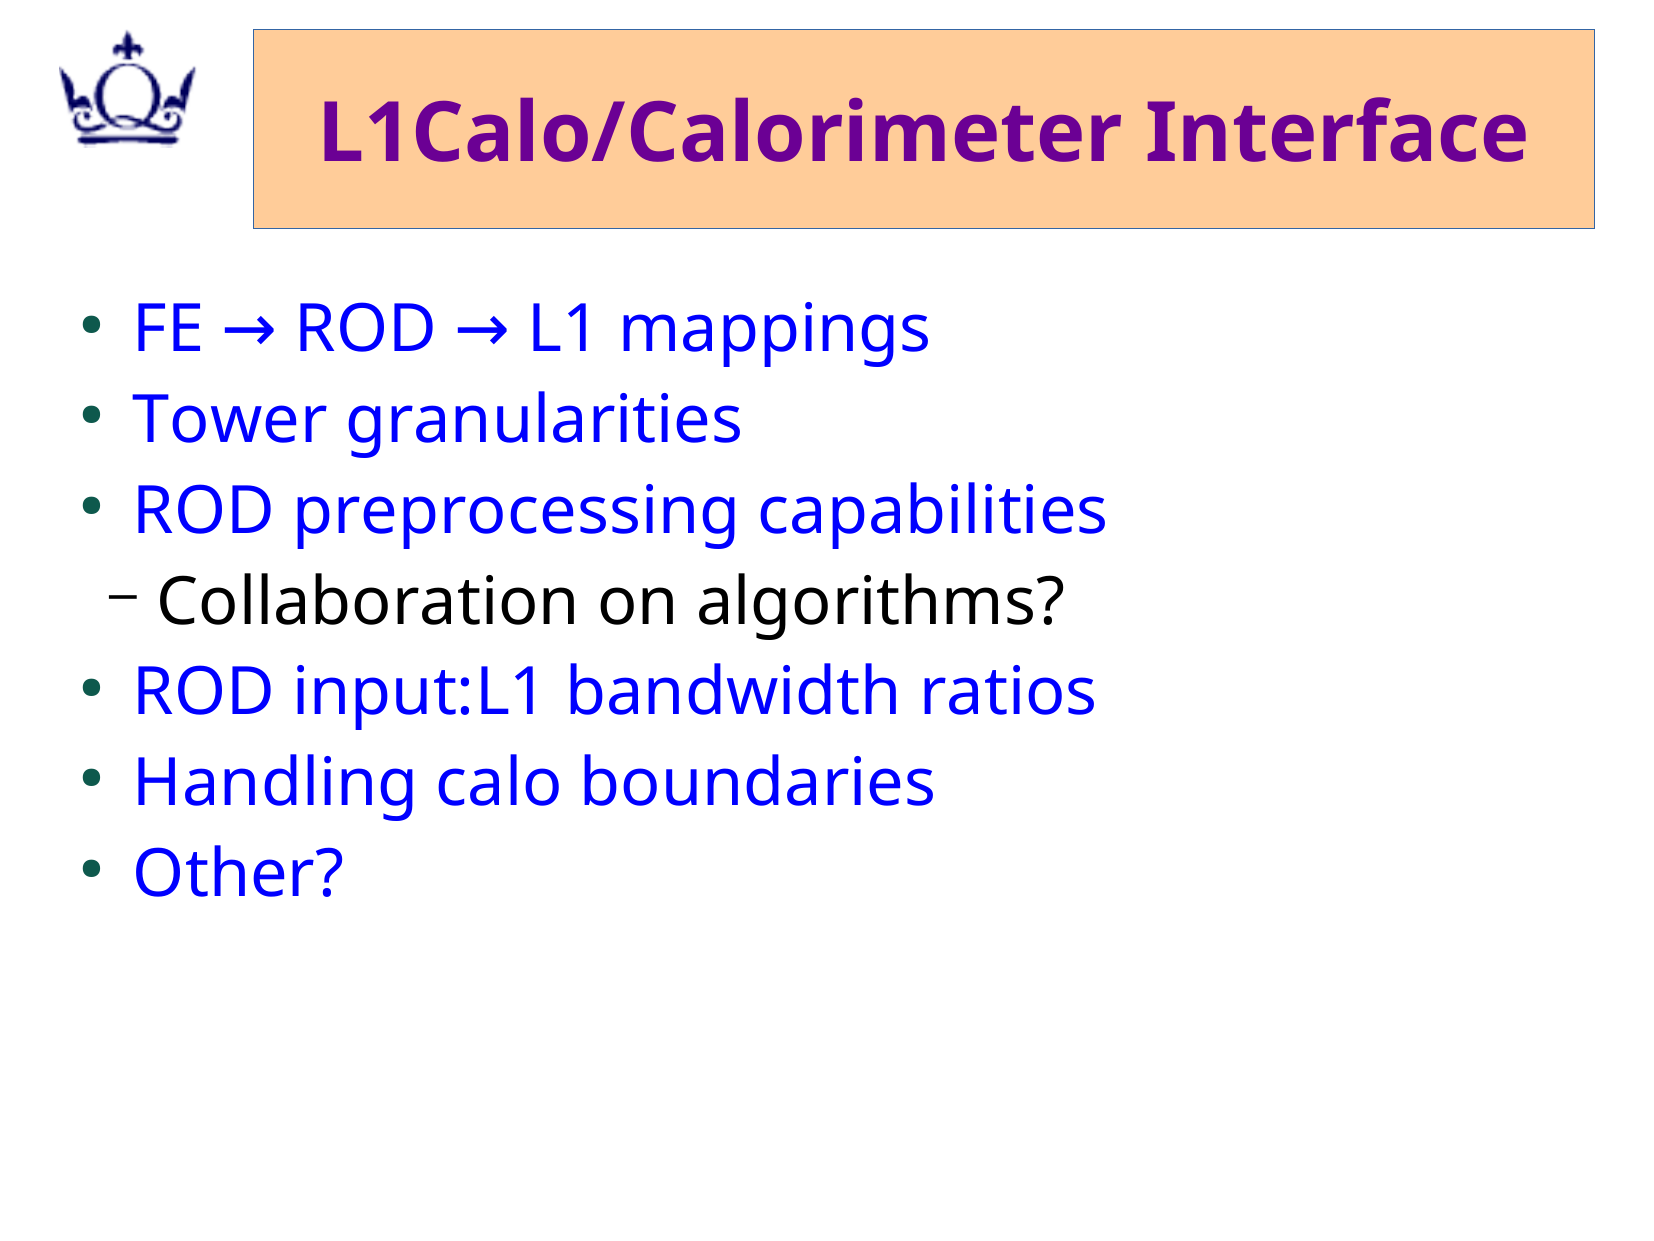

# L1Calo/Calorimeter Interface
FE → ROD → L1 mappings
Tower granularities
ROD preprocessing capabilities
Collaboration on algorithms?
ROD input:L1 bandwidth ratios
Handling calo boundaries
Other?